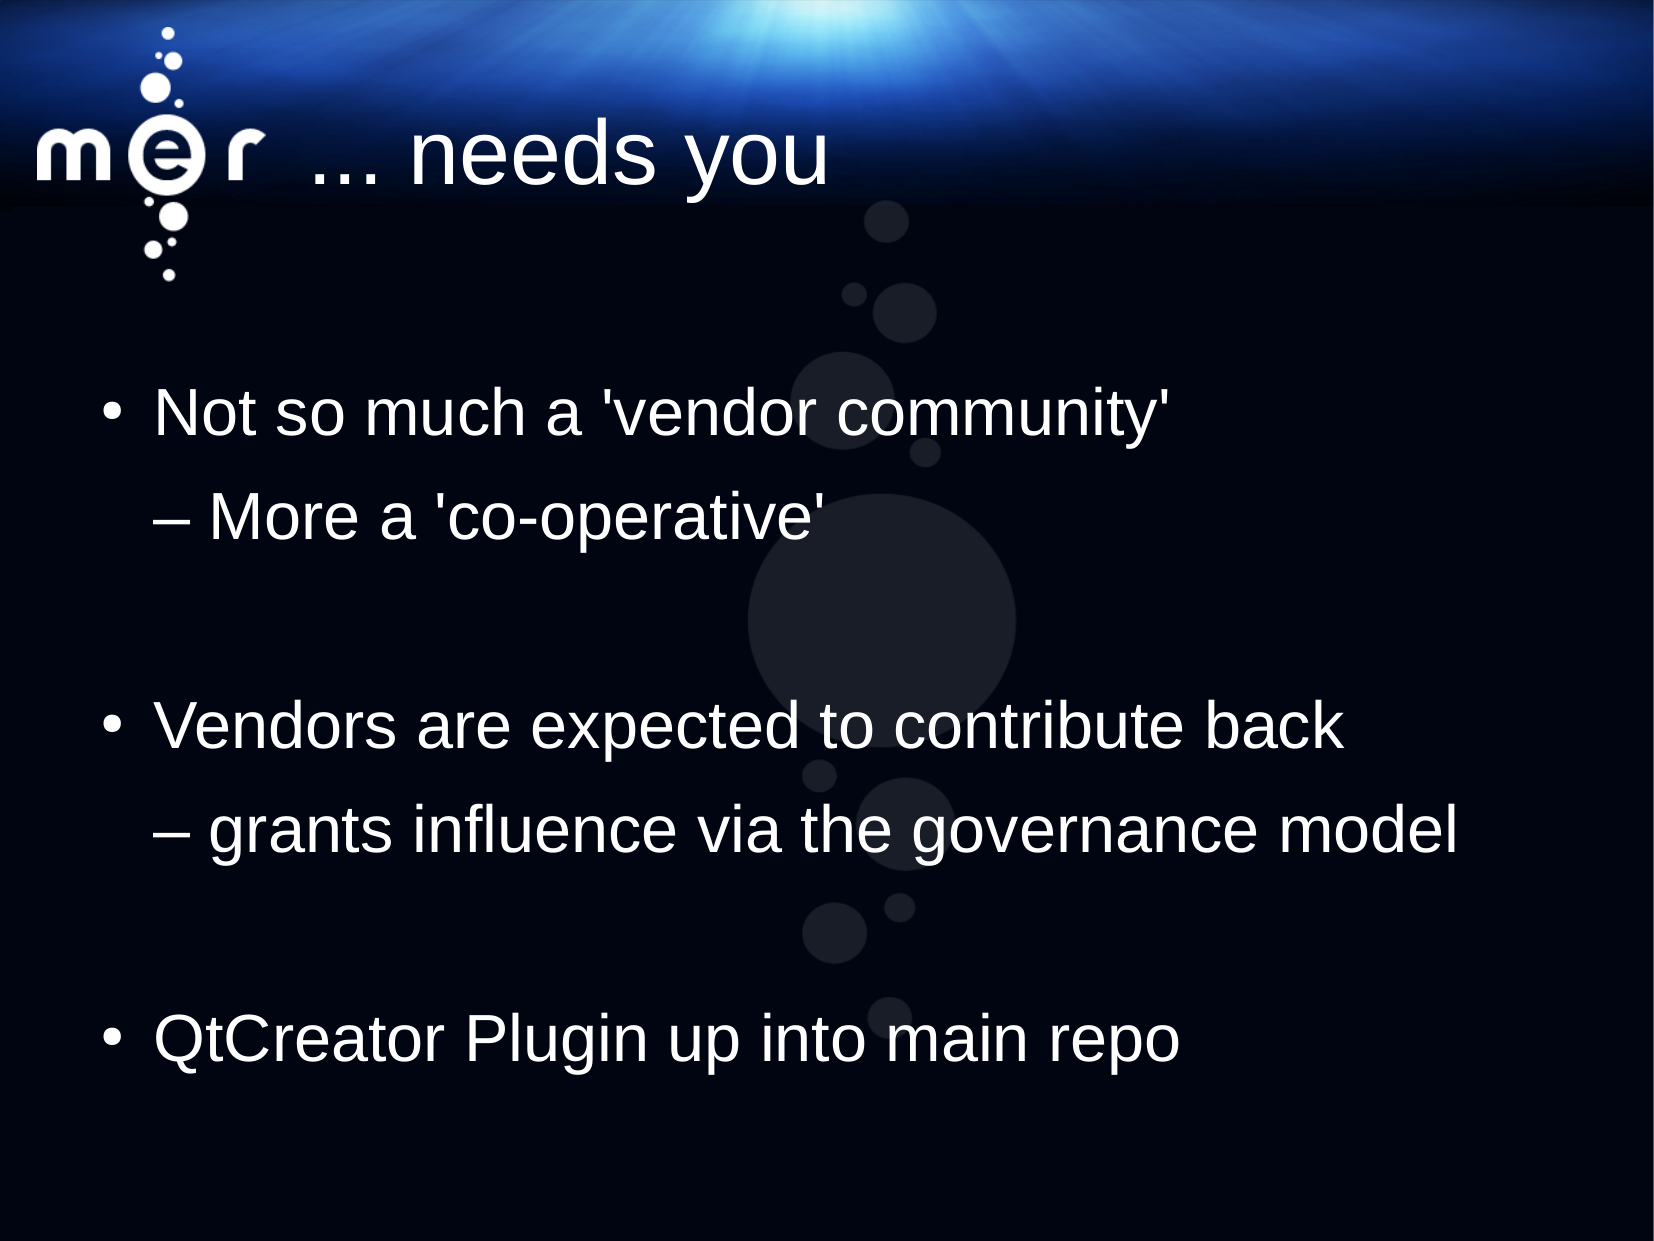

# ... needs you
Not so much a 'vendor community'
– More a 'co-operative'
Vendors are expected to contribute back
– grants influence via the governance model
QtCreator Plugin up into main repo